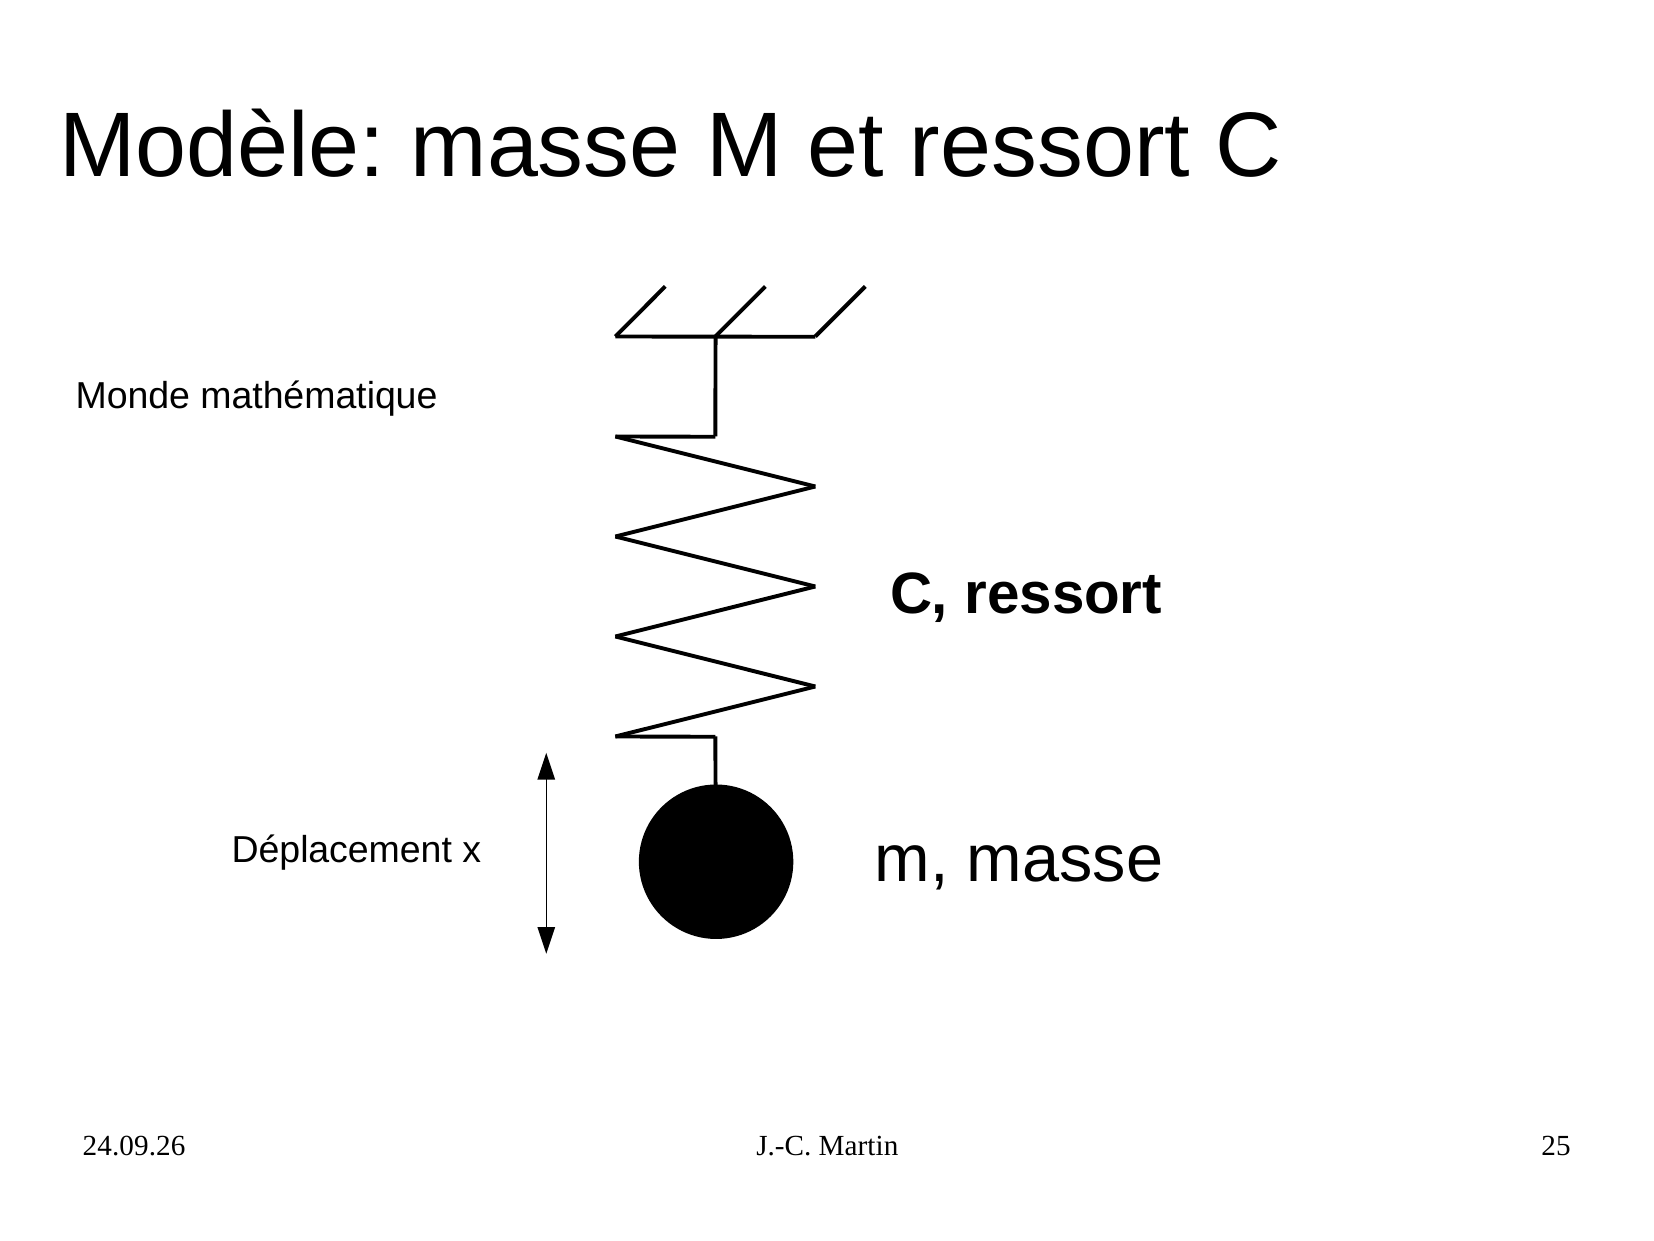

# Modèle: masse M et ressort C
C, ressort
m, masse
Monde mathématique
Déplacement x
J.-C. Martin
25